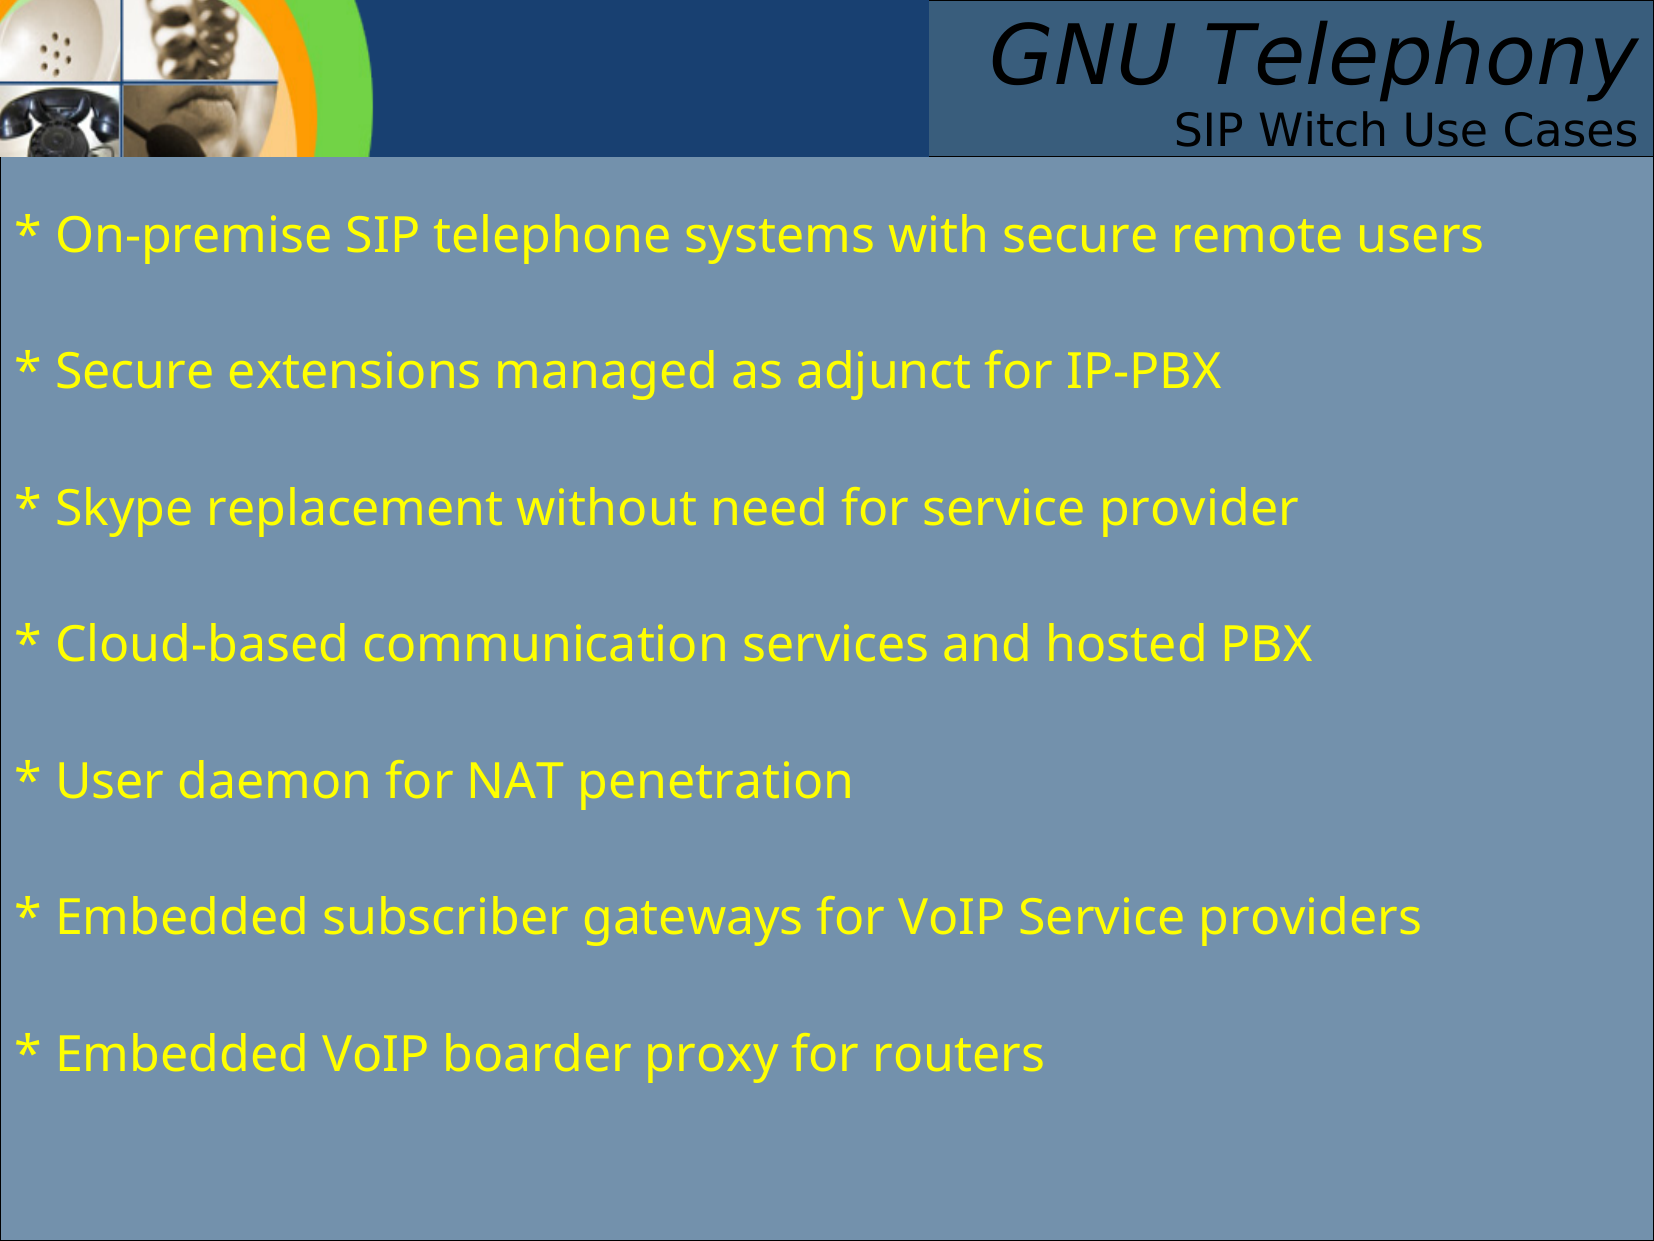

GNU Telephony
SIP Witch Use Cases
* On-premise SIP telephone systems with secure remote users
* Secure extensions managed as adjunct for IP-PBX
* Skype replacement without need for service provider
* Cloud-based communication services and hosted PBX
* User daemon for NAT penetration
* Embedded subscriber gateways for VoIP Service providers
* Embedded VoIP boarder proxy for routers